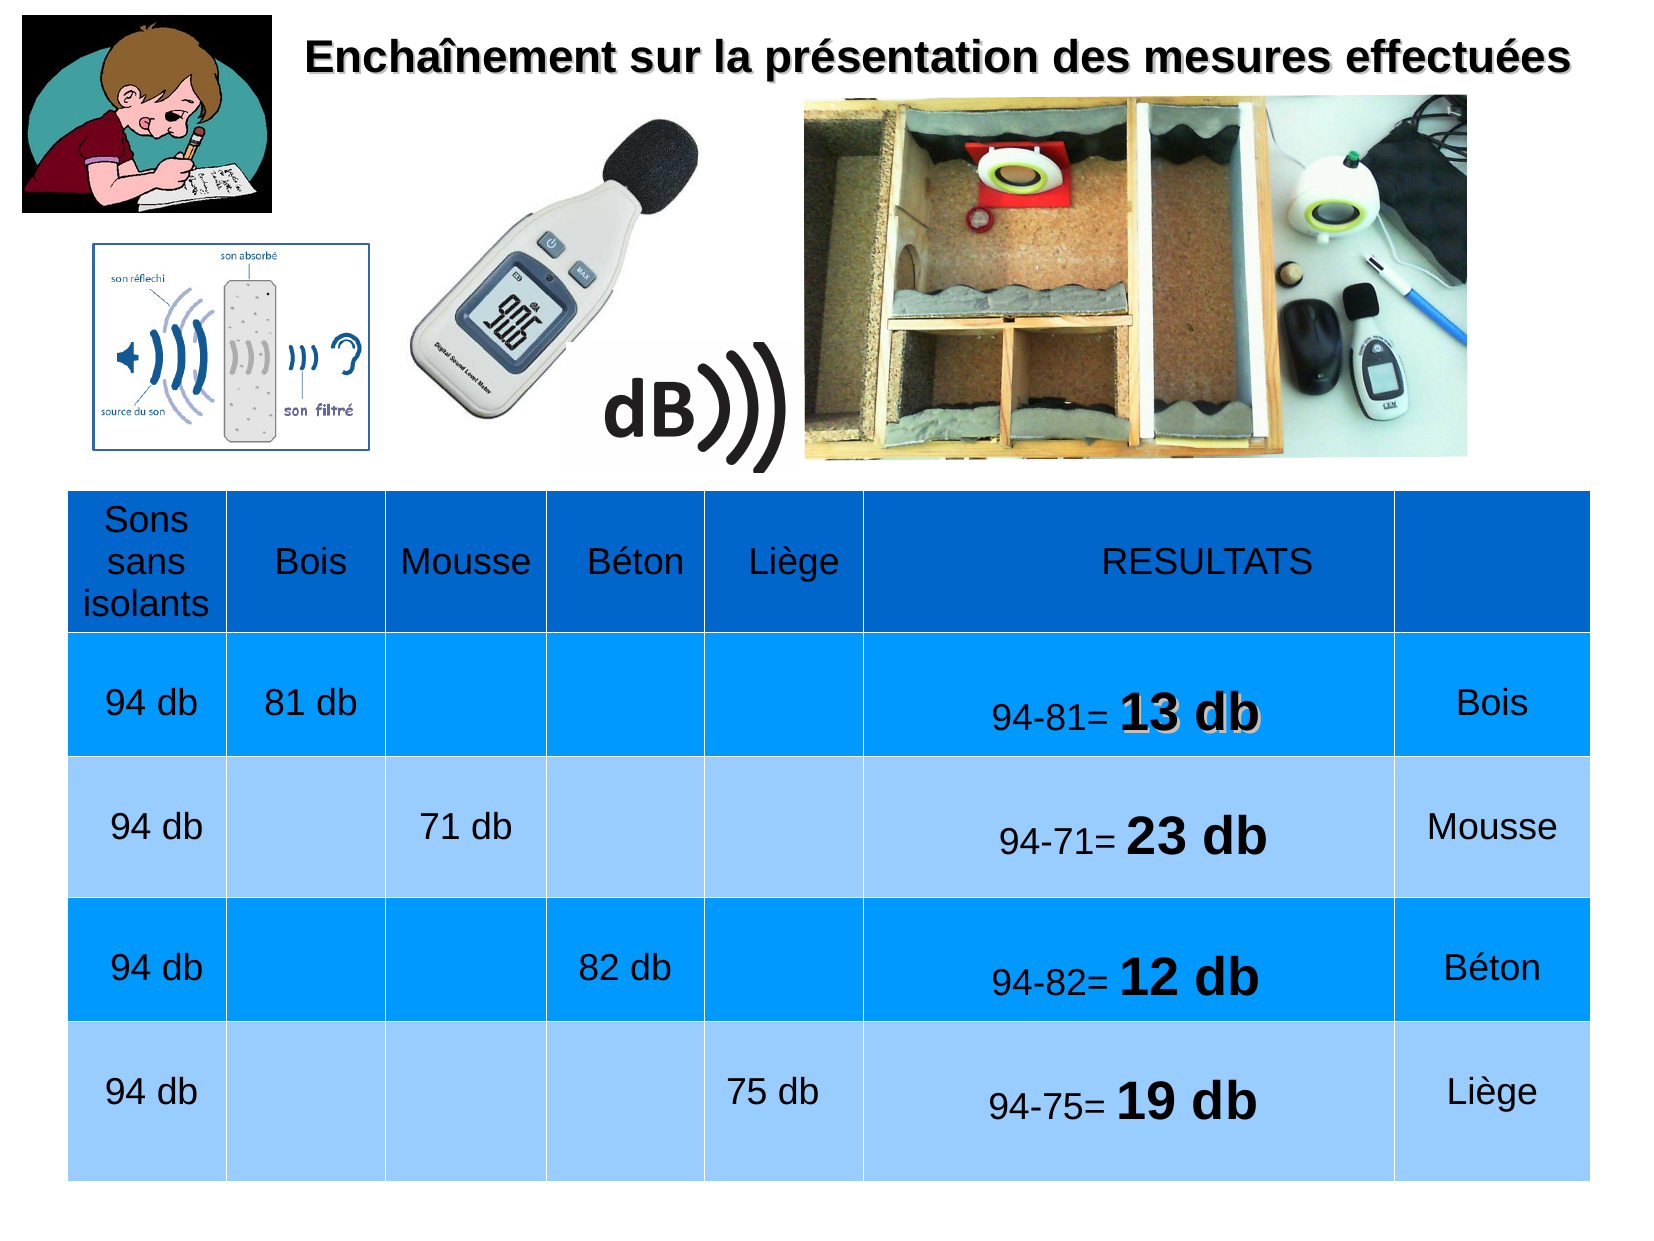

Enchaînement sur la présentation des mesures effectuées
| Sons sans isolants | Bois | Mousse | Béton | Liège | RESULTATS | |
| --- | --- | --- | --- | --- | --- | --- |
| 94 db | 81 db | | | | 94-81= 13 db | Bois |
| 94 db | | 71 db | | | 94-71= 23 db | Mousse |
| 94 db | | | 82 db | | 94-82= 12 db | Béton |
| 94 db | | | | 75 db | 94-75= 19 db | Liège |